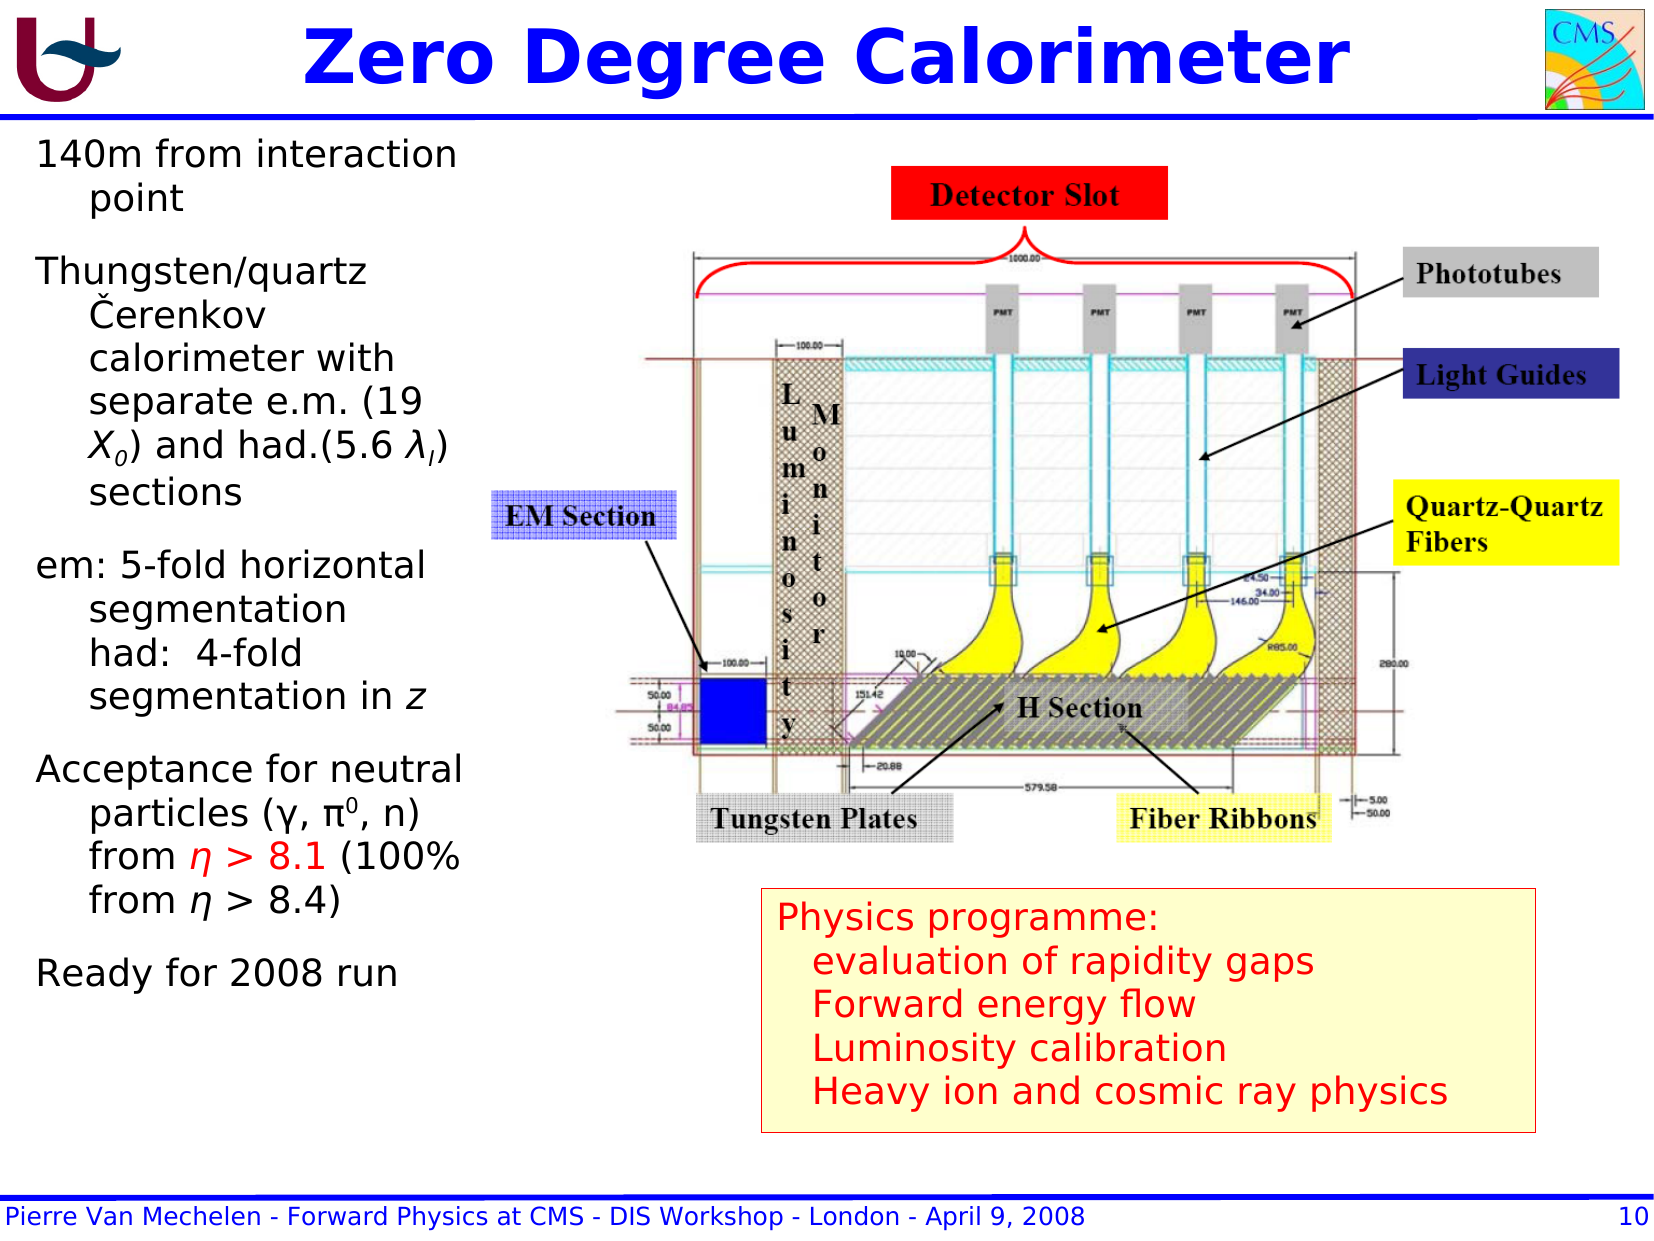

# Zero Degree Calorimeter
140m from interaction point
Thungsten/quartz Čerenkov calorimeter with separate e.m. (19 X0) and had.(5.6 λI) sections
em: 5-fold horizontal segmentation
had: 4-fold segmentation in z
Acceptance for neutral particles (γ, π0, n) from η > 8.1 (100% from η > 8.4)
Ready for 2008 run
Physics programme:
evaluation of rapidity gaps
Forward energy flow
Luminosity calibration
Heavy ion and cosmic ray physics
10
Pierre Van Mechelen - Forward Physics at CMS - DIS Workshop - London - April 9, 2008